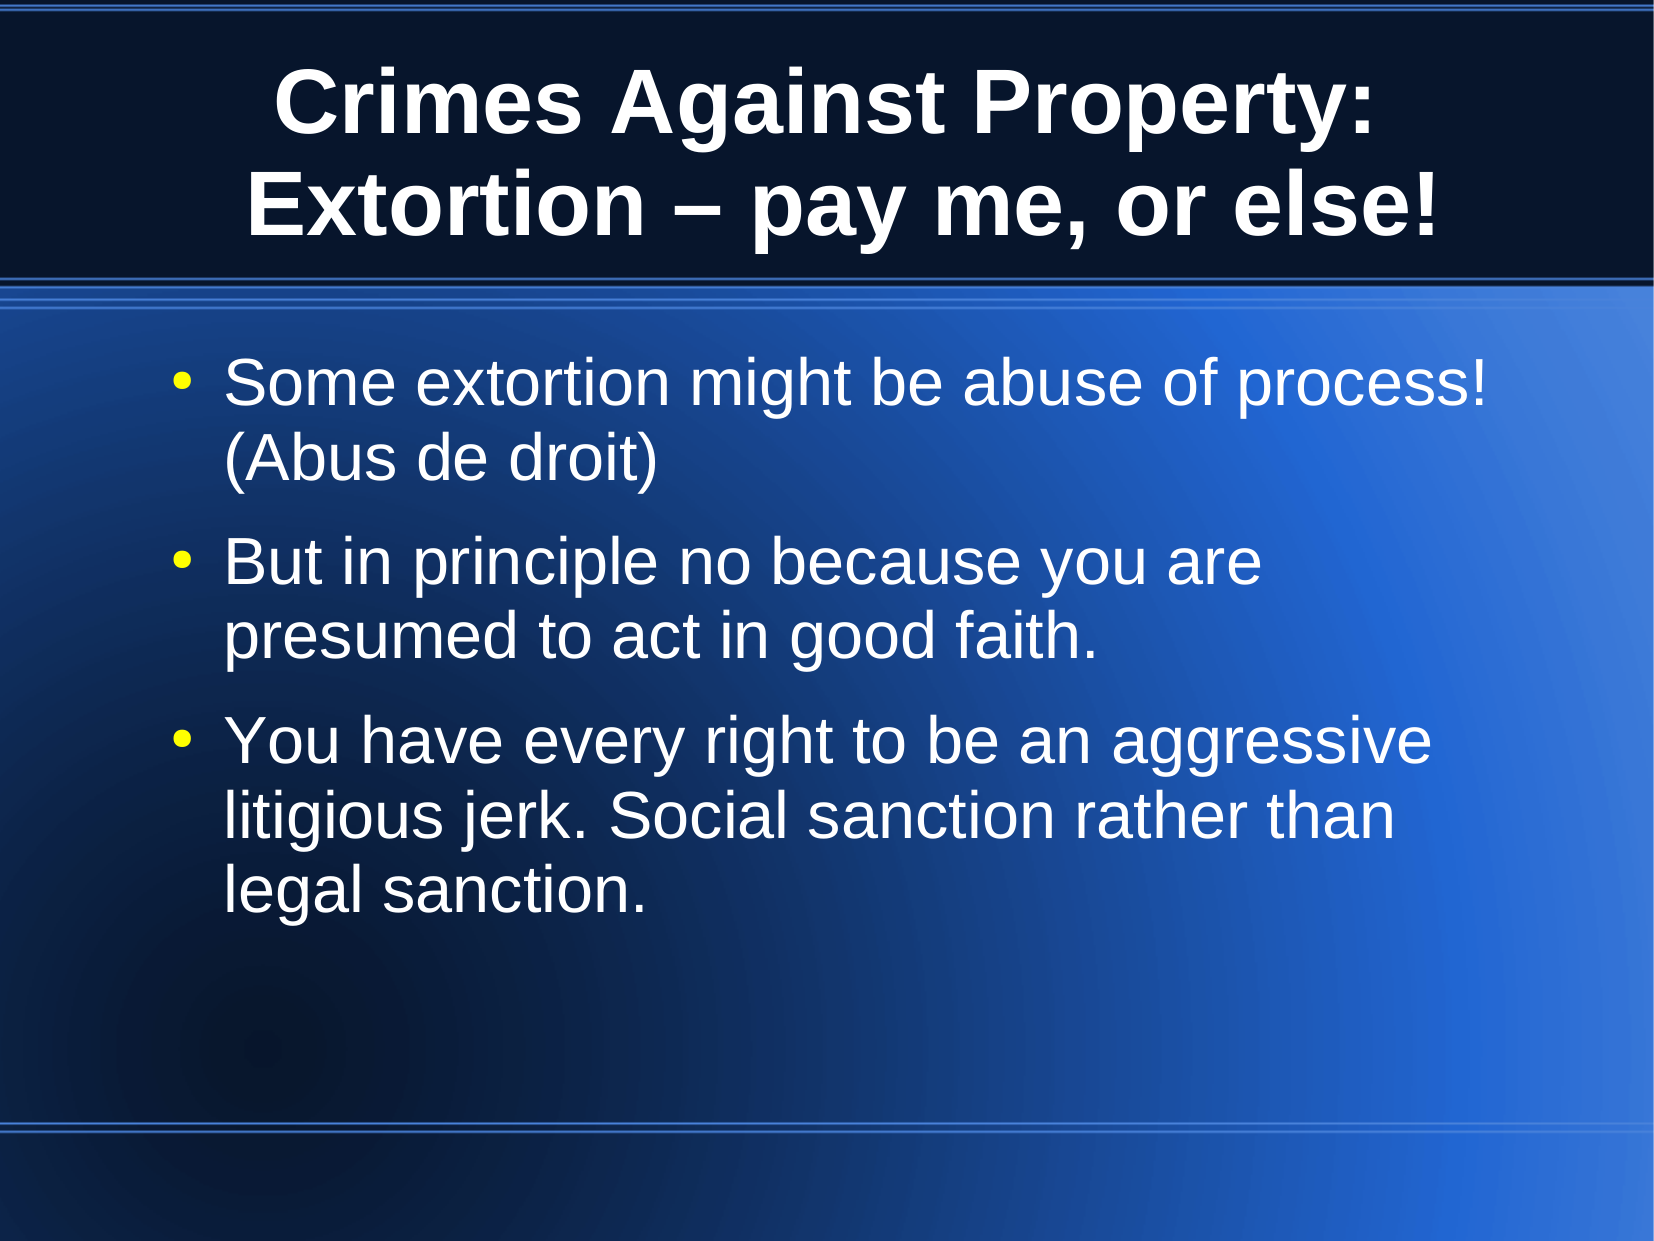

# Crimes Against Property: Extortion – pay me, or else!
Some extortion might be abuse of process! (Abus de droit)
But in principle no because you are presumed to act in good faith.
You have every right to be an aggressive litigious jerk. Social sanction rather than legal sanction.